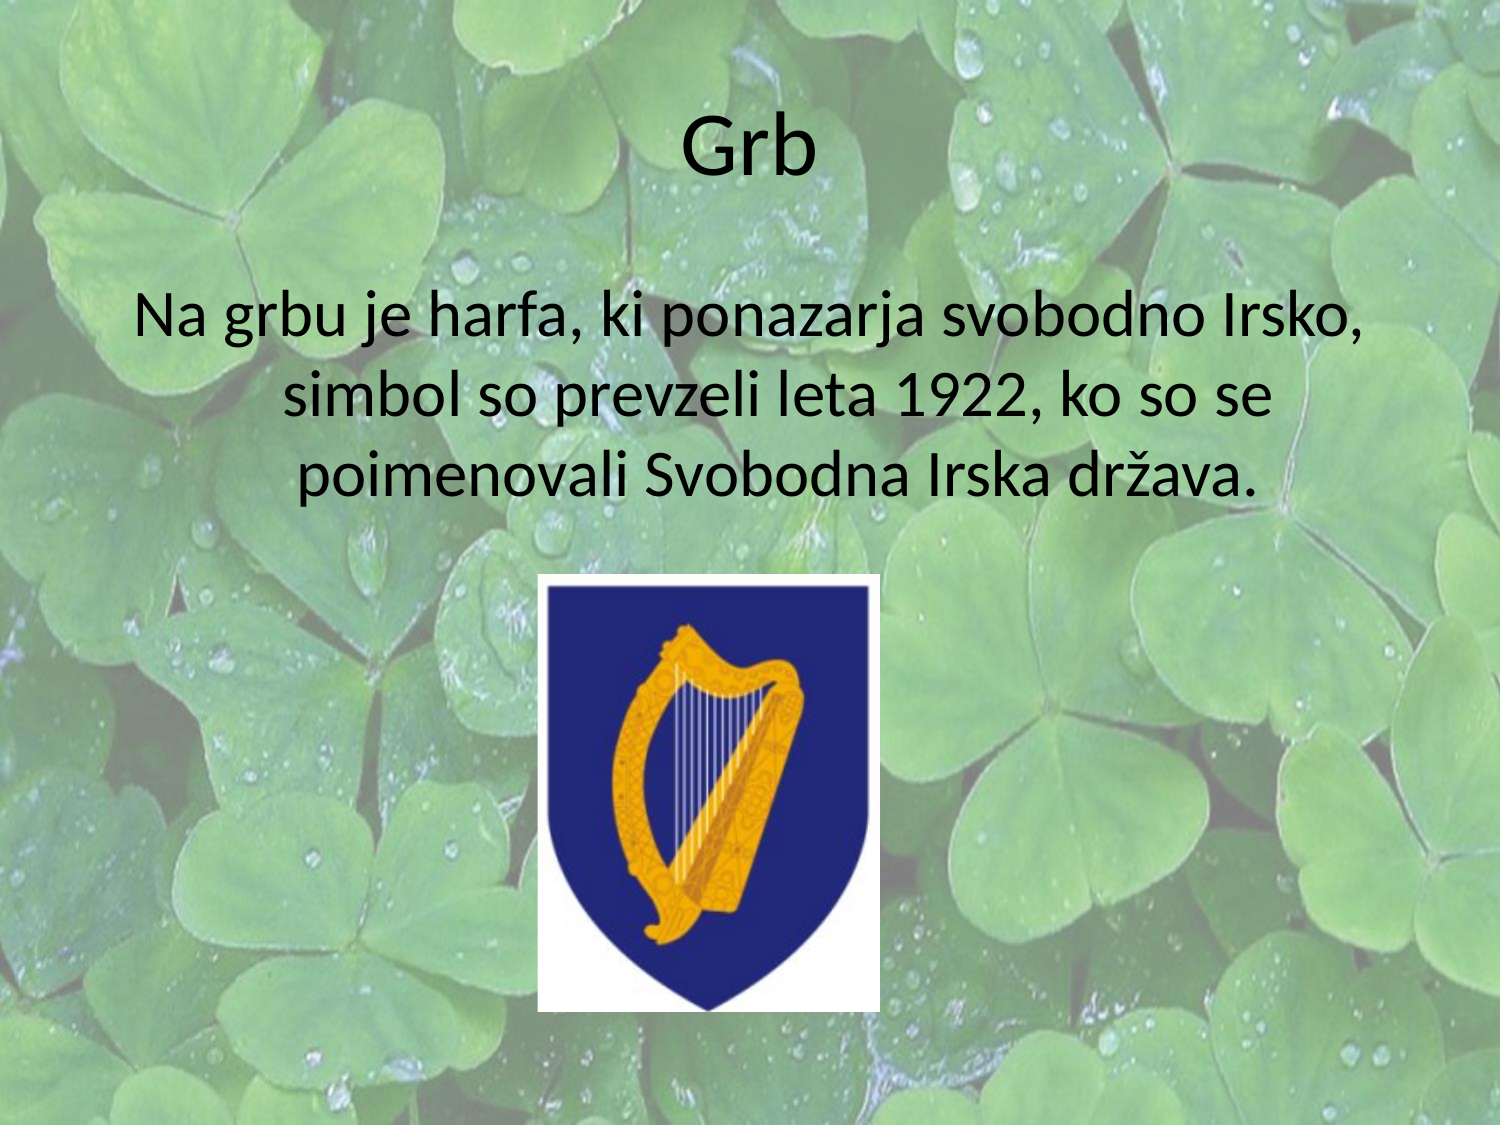

# Grb
Na grbu je harfa, ki ponazarja svobodno Irsko, simbol so prevzeli leta 1922, ko so se poimenovali Svobodna Irska država.